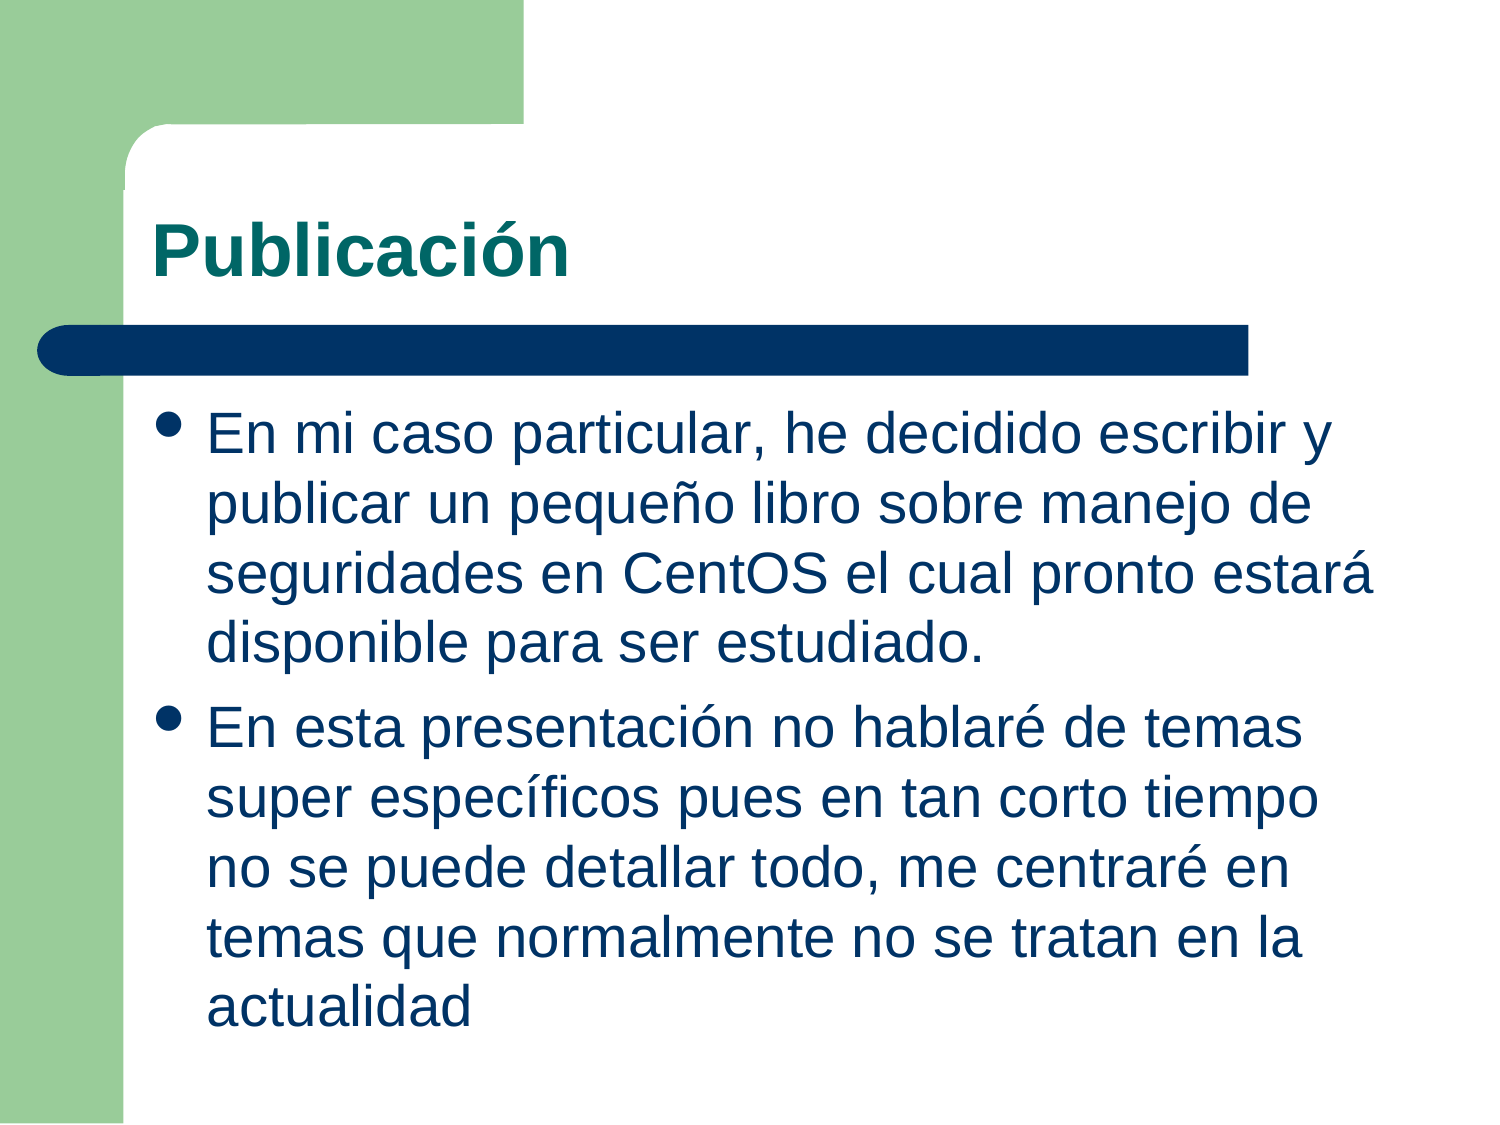

# Publicación
En mi caso particular, he decidido escribir y publicar un pequeño libro sobre manejo de seguridades en CentOS el cual pronto estará disponible para ser estudiado.
En esta presentación no hablaré de temas super específicos pues en tan corto tiempo no se puede detallar todo, me centraré en temas que normalmente no se tratan en la actualidad